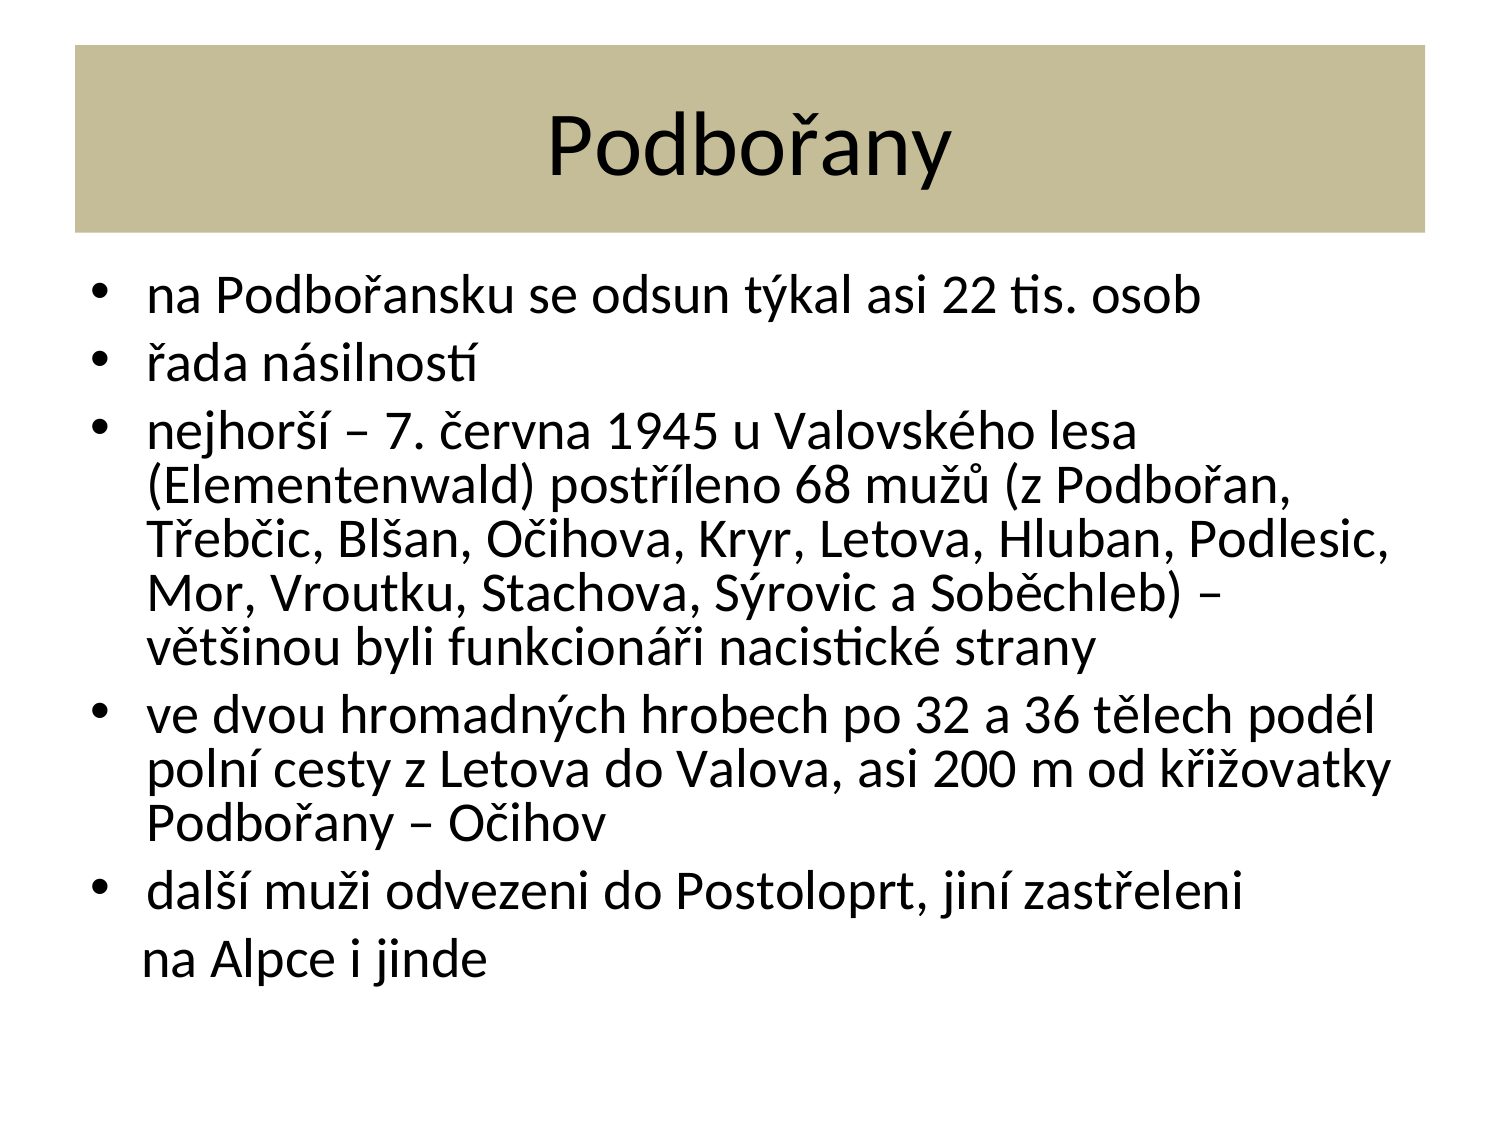

# Podbořany
na Podbořansku se odsun týkal asi 22 tis. osob
řada násilností
nejhorší – 7. června 1945 u Valovského lesa (Elementenwald) postříleno 68 mužů (z Podbořan, Třebčic, Blšan, Očihova, Kryr, Letova, Hluban, Podlesic, Mor, Vroutku, Stachova, Sýrovic a Soběchleb) – většinou byli funkcionáři nacistické strany
ve dvou hromadných hrobech po 32 a 36 tělech podél polní cesty z Letova do Valova, asi 200 m od křižovatky Podbořany – Očihov
další muži odvezeni do Postoloprt, jiní zastřeleni
 na Alpce i jinde